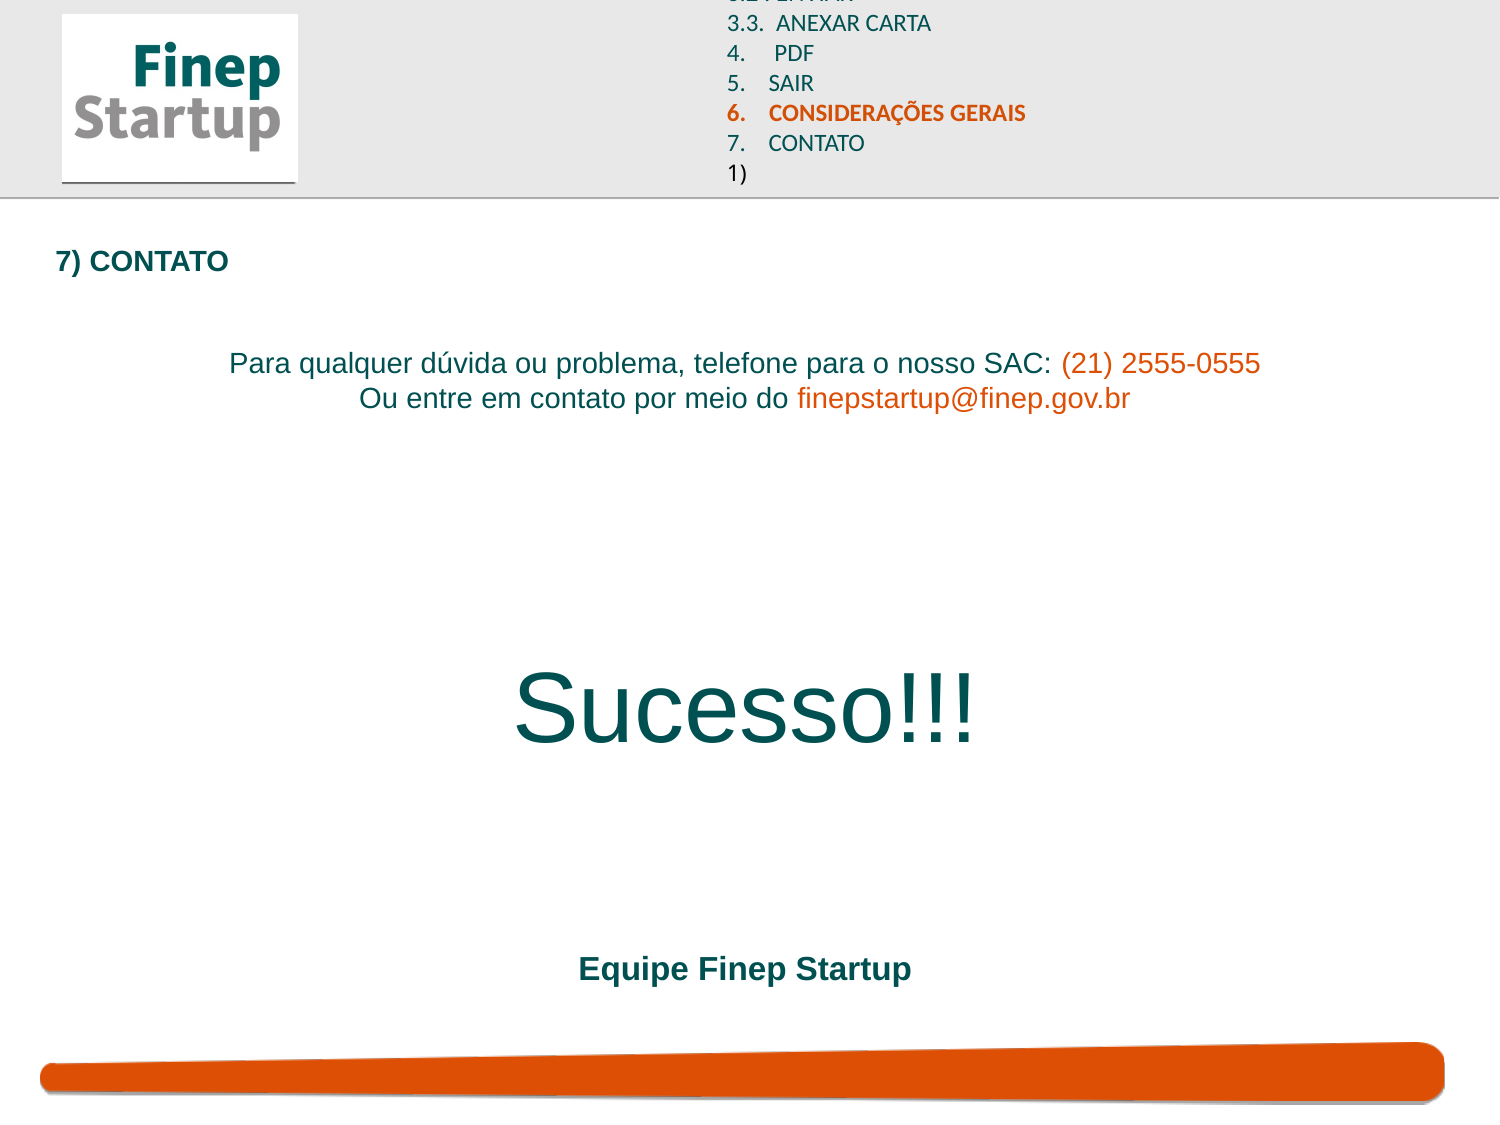

1. 1º ACESSO
2. CADASTRO
3. BOTÕES DO FORMULÁRIO
3.1. SALVAR
3.2 . ENVIAR
3.3. ANEXAR CARTA
4. PDF
5. SAIR
6. CONSIDERAÇÕES GERAIS
7. CONTATO
# 7. Contato
7) CONTATO
4) POSSÍVEIS DÚVIDAS
1) 1º ACESSO
3) BOTÕES DO FORMULÁRIO
3.3) ANEXAR CARTA
2) CADASTRO
3.1) SALVAR
3.4) PDF
5) CONTATO
Para qualquer dúvida ou problema, telefone para o nosso SAC: (21) 2555-0555
Ou entre em contato por meio do finepstartup@finep.gov.br
3.5) SAIR
3.2) ENVIAR
Sucesso!!!
Equipe Finep Startup